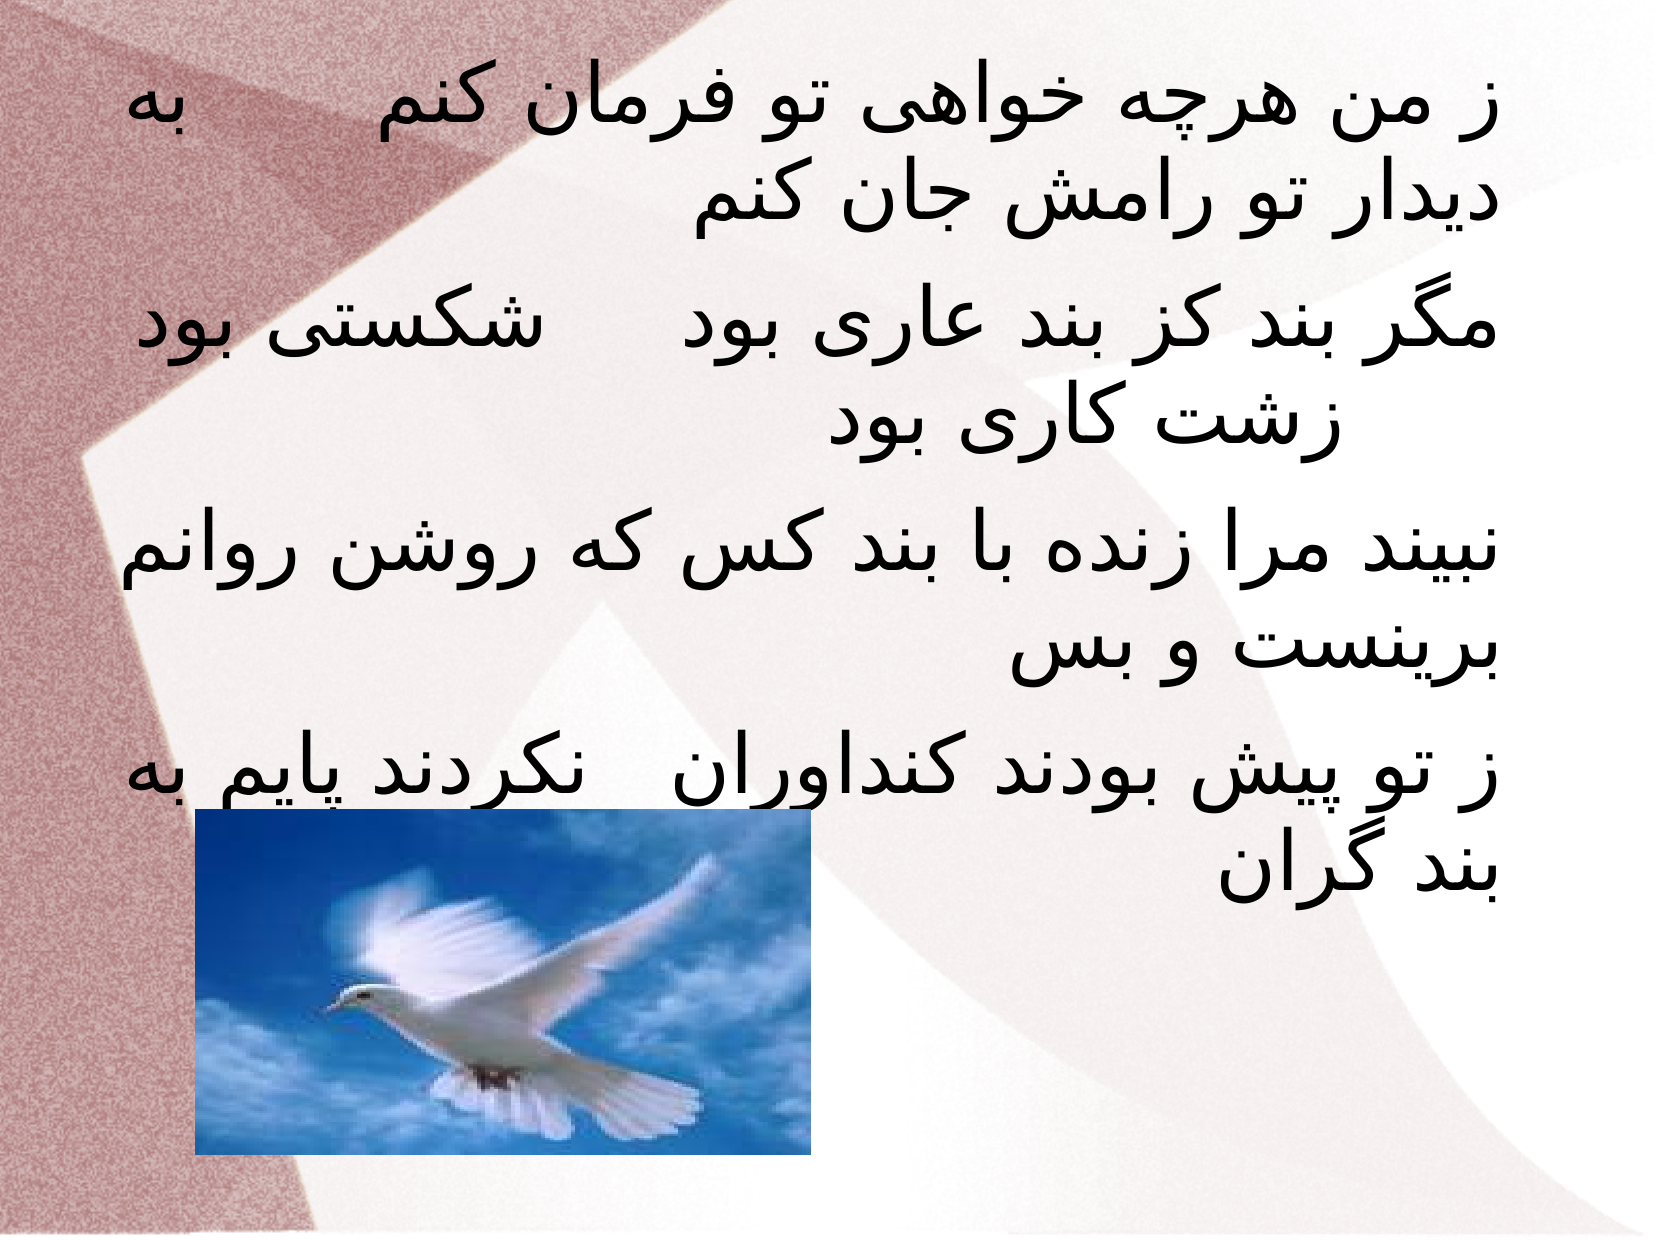

# ز من هرچه خواهی تو فرمان کنم به دیدار تو رامش جان کنم
مگر بند کز بند عاری بود شکستی بود زشت کاری بود
نبیند مرا زنده با بند کس که روشن روانم برینست و بس
ز تو پیش بودند کنداوران نکردند پایم به بند گران